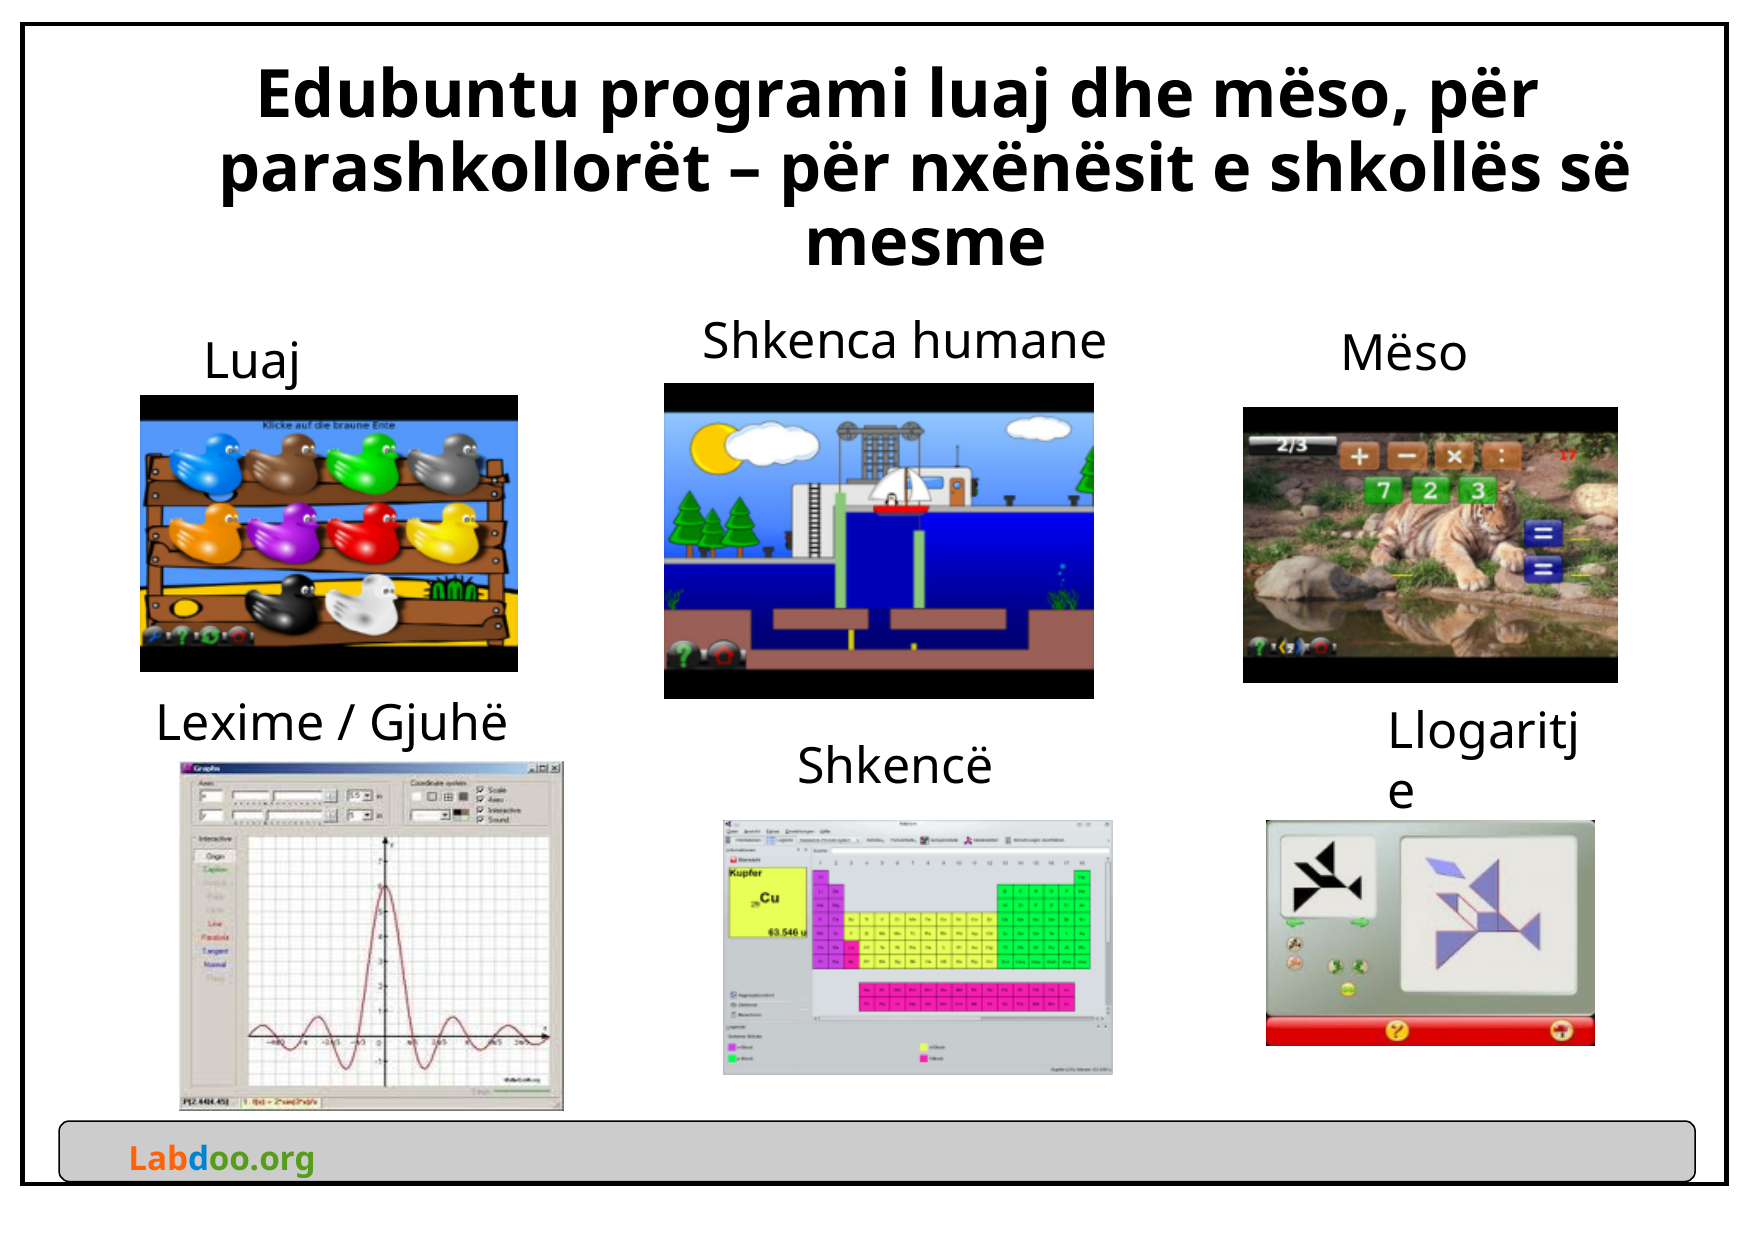

Edubuntu programi luaj dhe mëso, për parashkollorët – për nxënësit e shkollës së mesme
Shkenca humane
Mëso
Luaj
Lexime / Gjuhë
Llogaritje
Shkencë
Labdoo.org